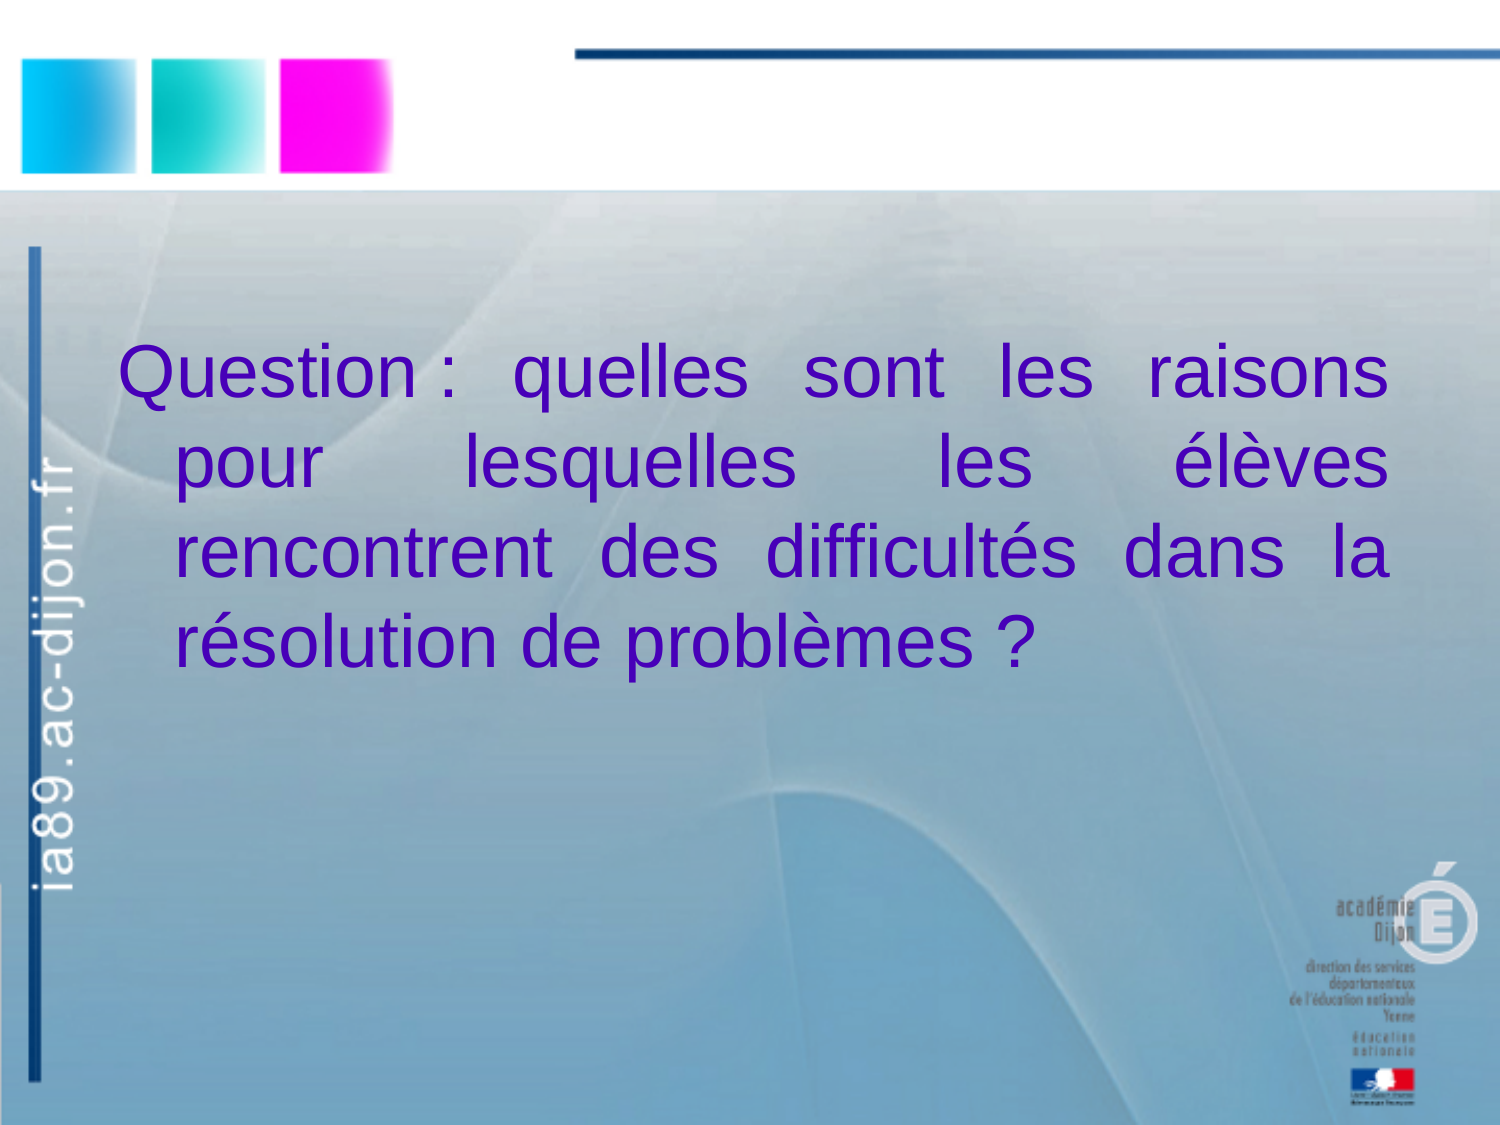

#
Question : quelles sont les raisons pour lesquelles les élèves rencontrent des difficultés dans la résolution de problèmes ?